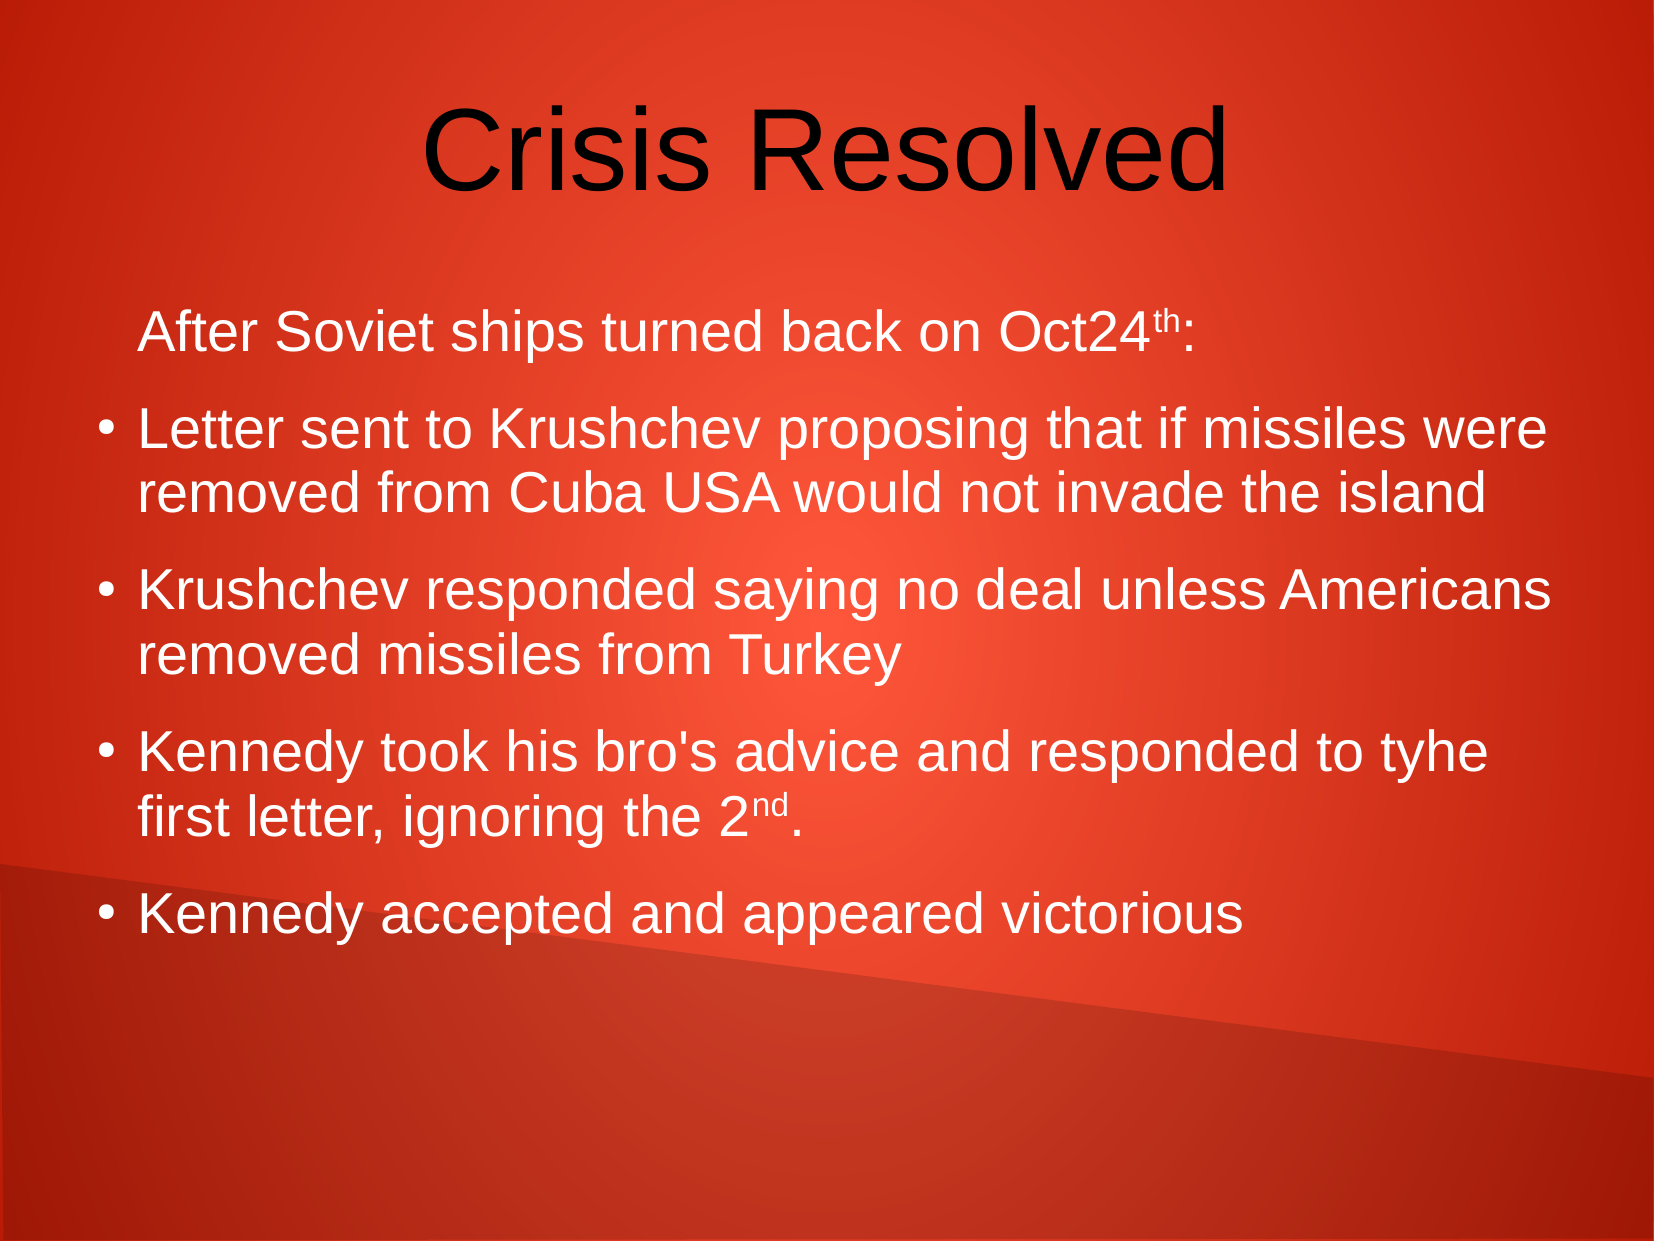

# Crisis Resolved
After Soviet ships turned back on Oct24th:
Letter sent to Krushchev proposing that if missiles were removed from Cuba USA would not invade the island
Krushchev responded saying no deal unless Americans removed missiles from Turkey
Kennedy took his bro's advice and responded to tyhe first letter, ignoring the 2nd.
Kennedy accepted and appeared victorious